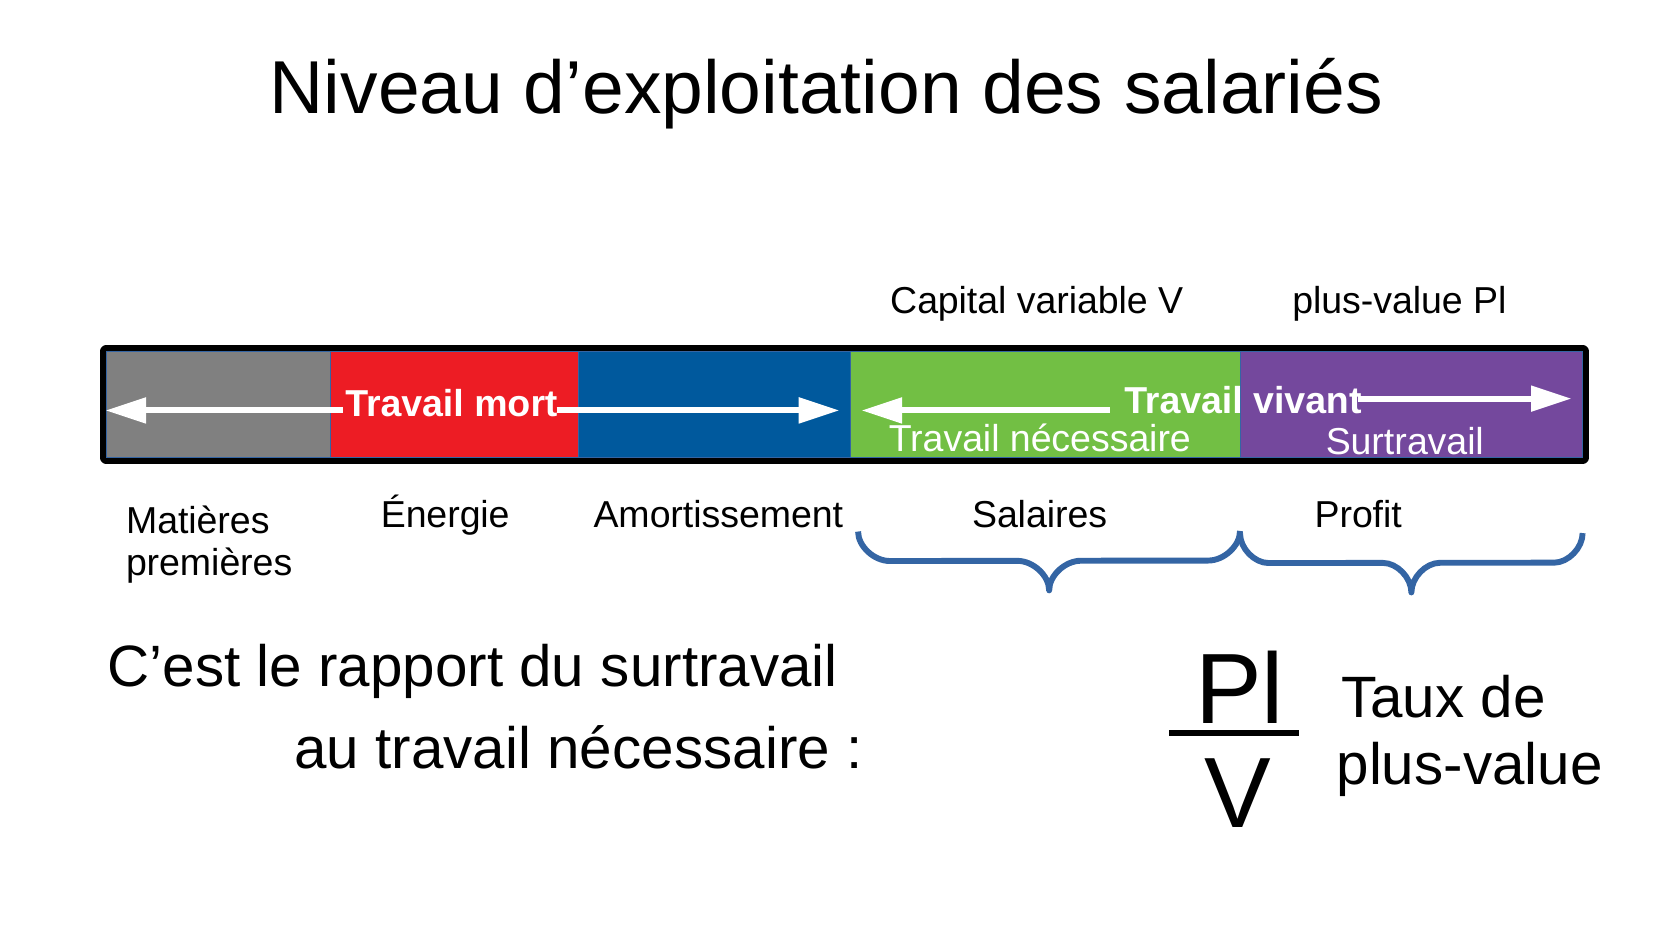

# Niveau d’exploitation des salariés
Cette partie du capital est transmise d’un élément
à un autre du processus de production
sans création de valeur nouvelle
Cette partie du capital
sert à entretenir la
force de travail
Capital variable V
plus-value Pl
Travail vivant
Travail mort
Travail nécessaire
Surtravail
Énergie
Amortissement
Salaires
Profit
Matières
premières
C’est le rapport du surtravail
Pl
V
 Taux de
 plus-value
 au travail nécessaire :